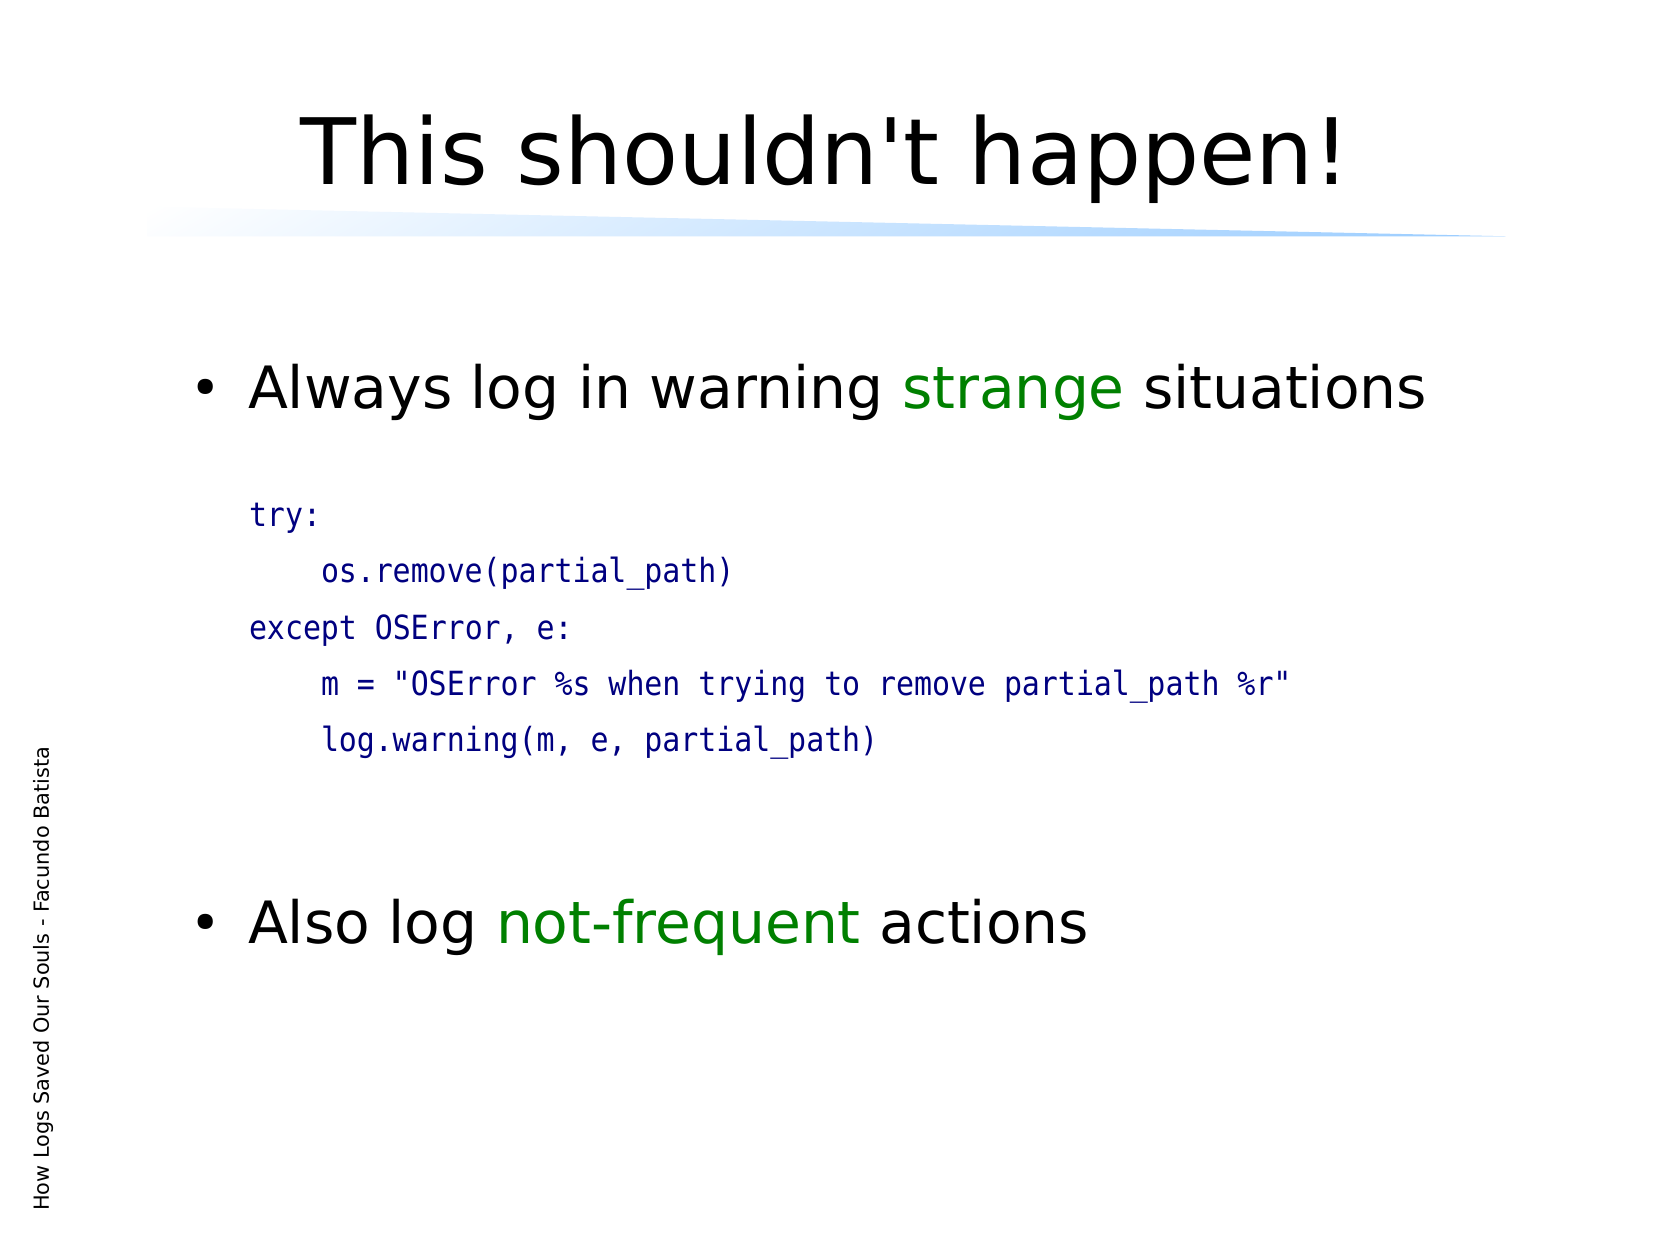

# This shouldn't happen!
Always log in warning strange situations
 try:
 os.remove(partial_path)
 except OSError, e:
 m = "OSError %s when trying to remove partial_path %r"
 log.warning(m, e, partial_path)
Also log not-frequent actions